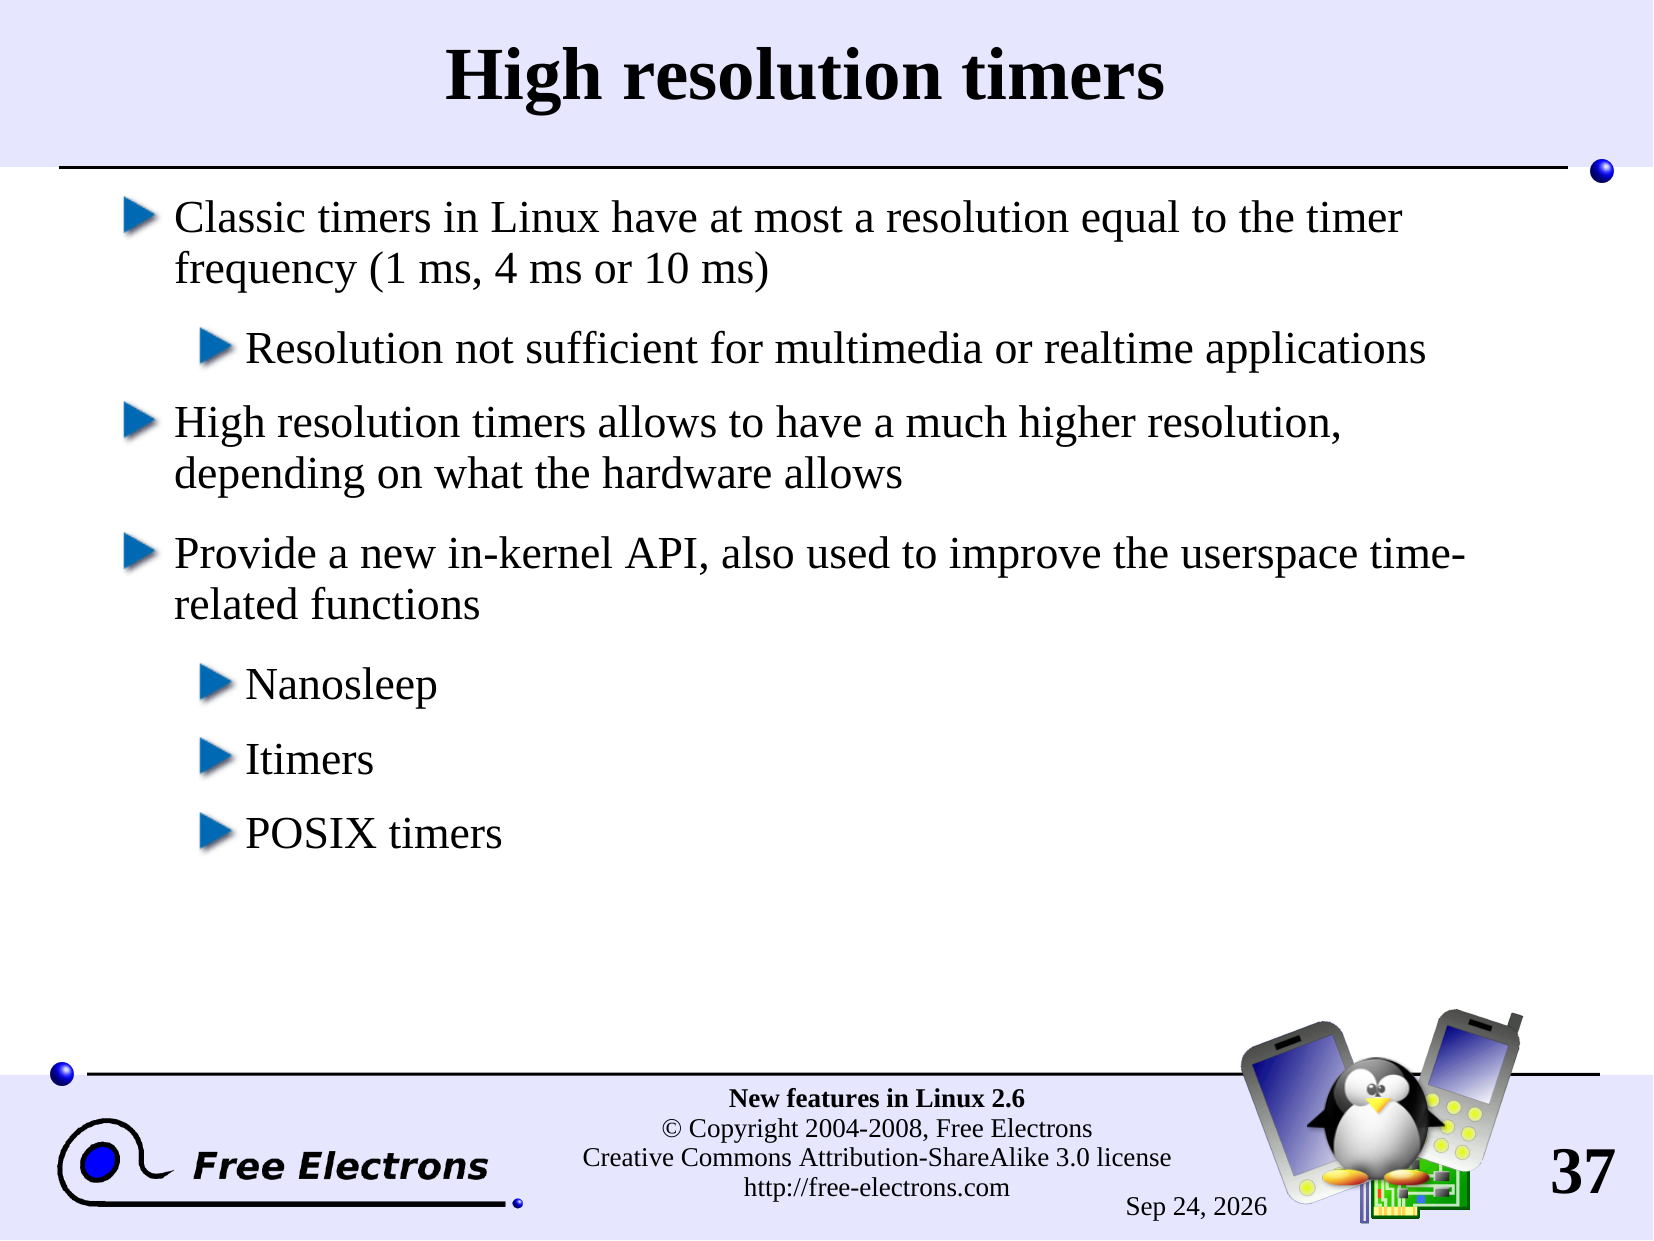

# High resolution timers
Classic timers in Linux have at most a resolution equal to the timer frequency (1 ms, 4 ms or 10 ms)
Resolution not sufficient for multimedia or realtime applications
High resolution timers allows to have a much higher resolution, depending on what the hardware allows
Provide a new in-kernel API, also used to improve the userspace time-related functions
Nanosleep
Itimers
POSIX timers